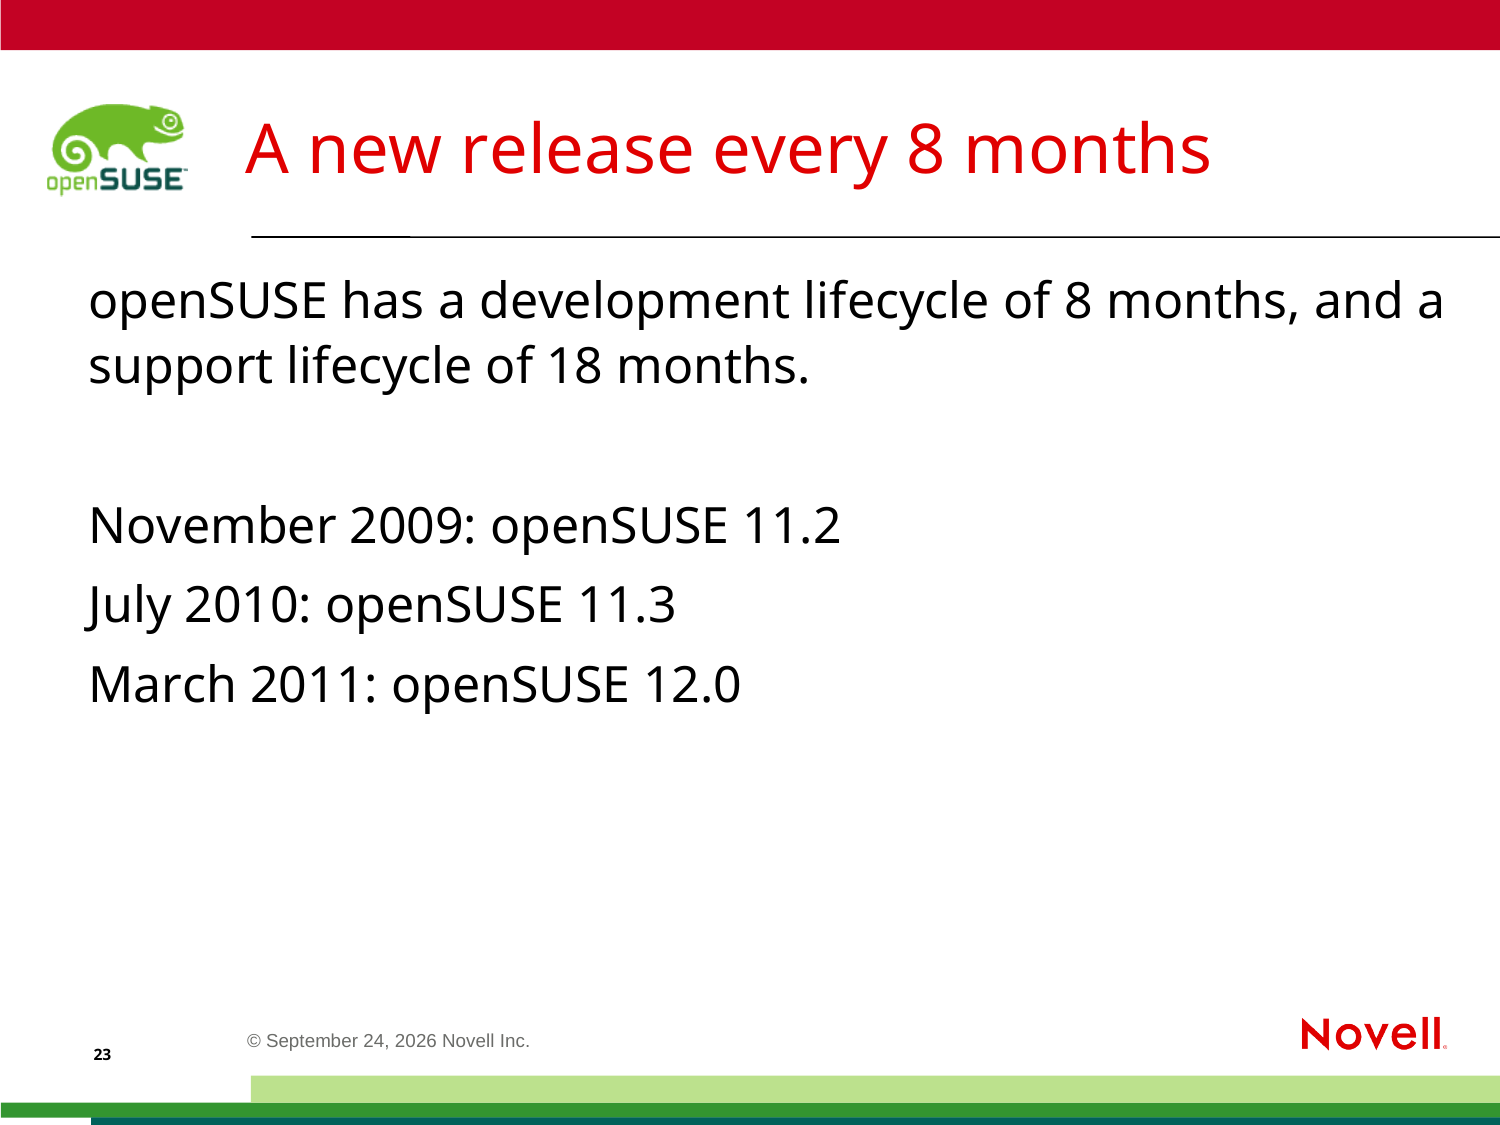

# A new release every 8 months
openSUSE has a development lifecycle of 8 months, and a support lifecycle of 18 months.
November 2009: openSUSE 11.2
July 2010: openSUSE 11.3
March 2011: openSUSE 12.0